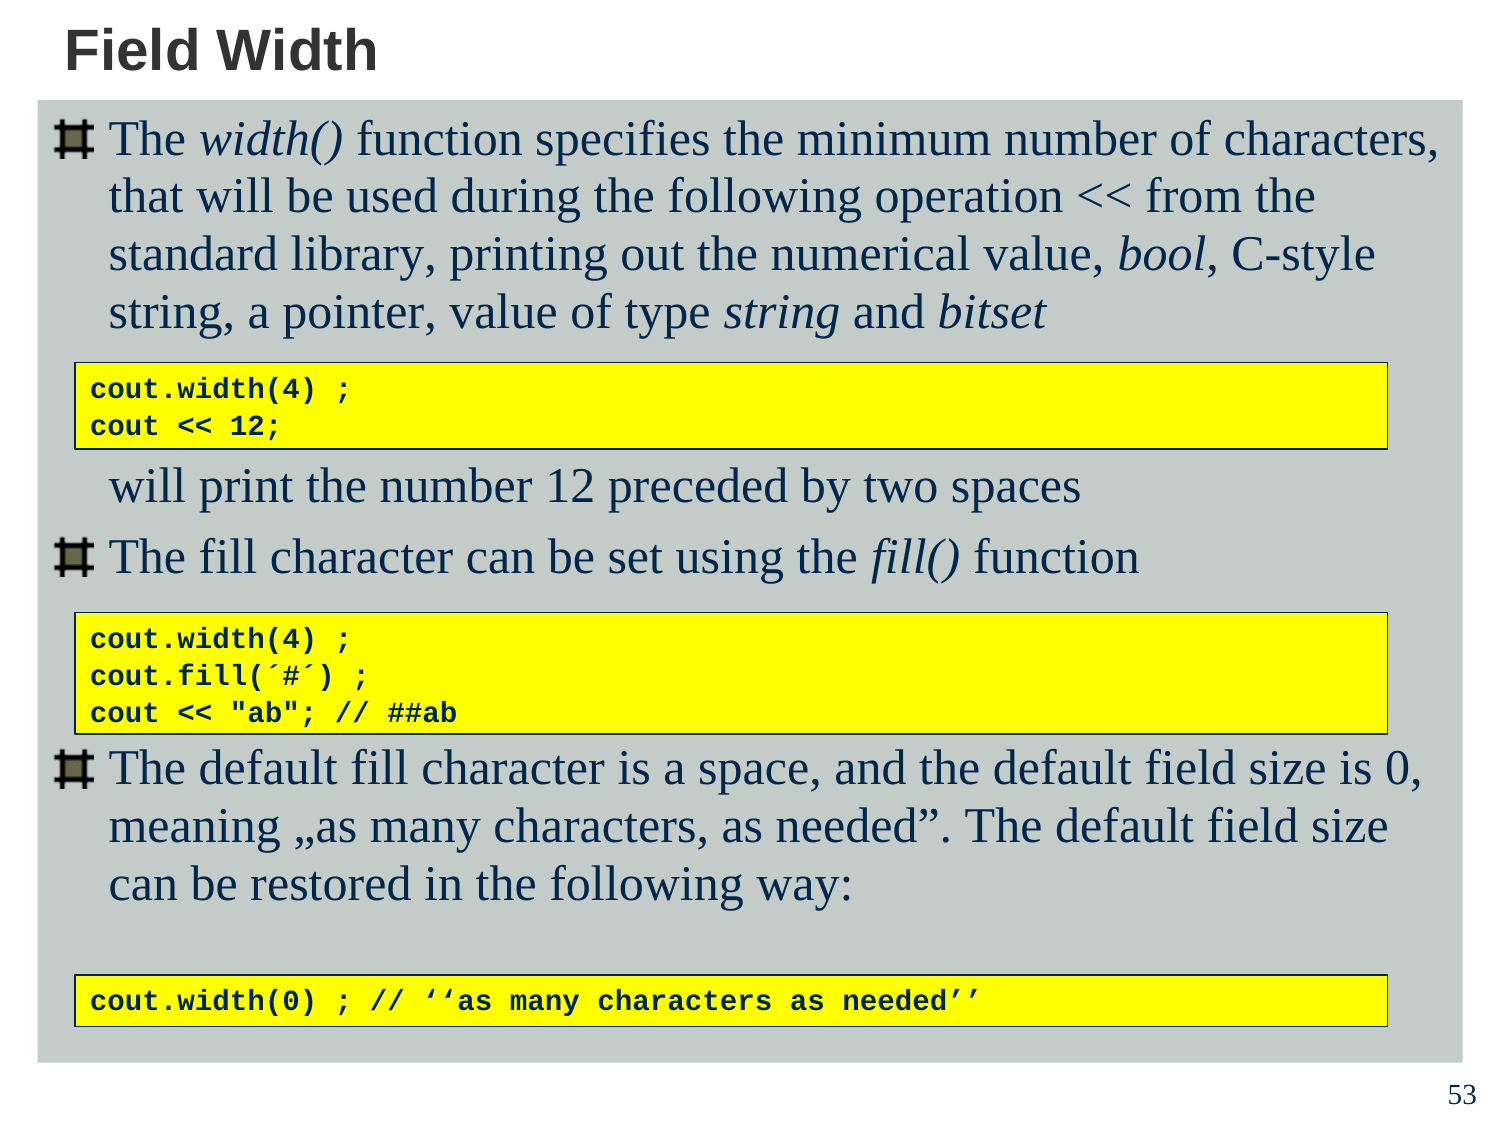

# Field Width
The width() function specifies the minimum number of characters, that will be used during the following operation << from the standard library, printing out the numerical value, bool, C-style string, a pointer, value of type string and bitset
will print the number 12 preceded by two spaces
The fill character can be set using the fill() function
The default fill character is a space, and the default field size is 0, meaning „as many characters, as needed”. The default field size can be restored in the following way:
cout.width(4) ;
cout << 12;
cout.width(4) ;
cout.fill(´#´) ;
cout << "ab"; // ##ab
cout.width(0) ; // ‘‘as many characters as needed’’